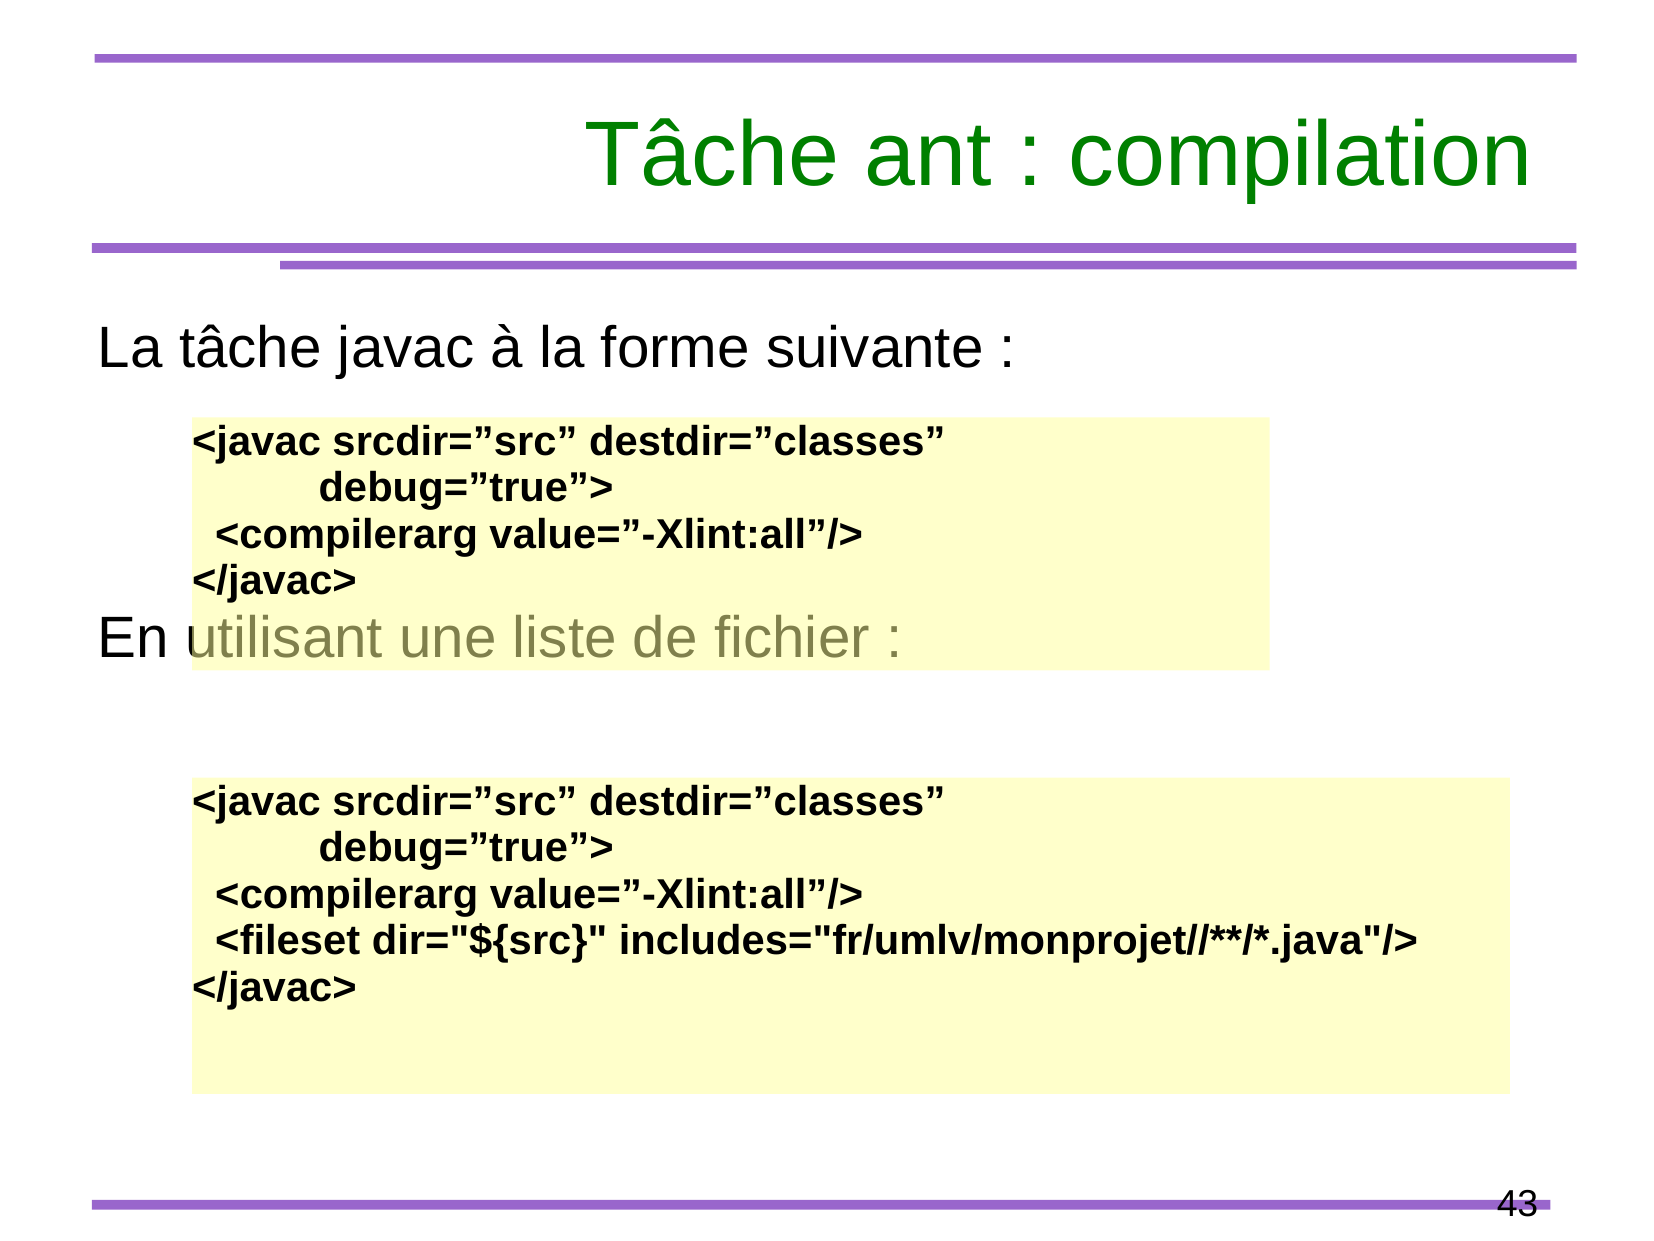

# Tâche ant : compilation
La tâche javac à la forme suivante :
En utilisant une liste de fichier :
<javac srcdir=”src” destdir=”classes”
 debug=”true”>
 <compilerarg value=”-Xlint:all”/>
</javac>
<javac srcdir=”src” destdir=”classes”
 debug=”true”>
 <compilerarg value=”-Xlint:all”/>
 <fileset dir="${src}" includes="fr/umlv/monprojet//**/*.java"/>
</javac>